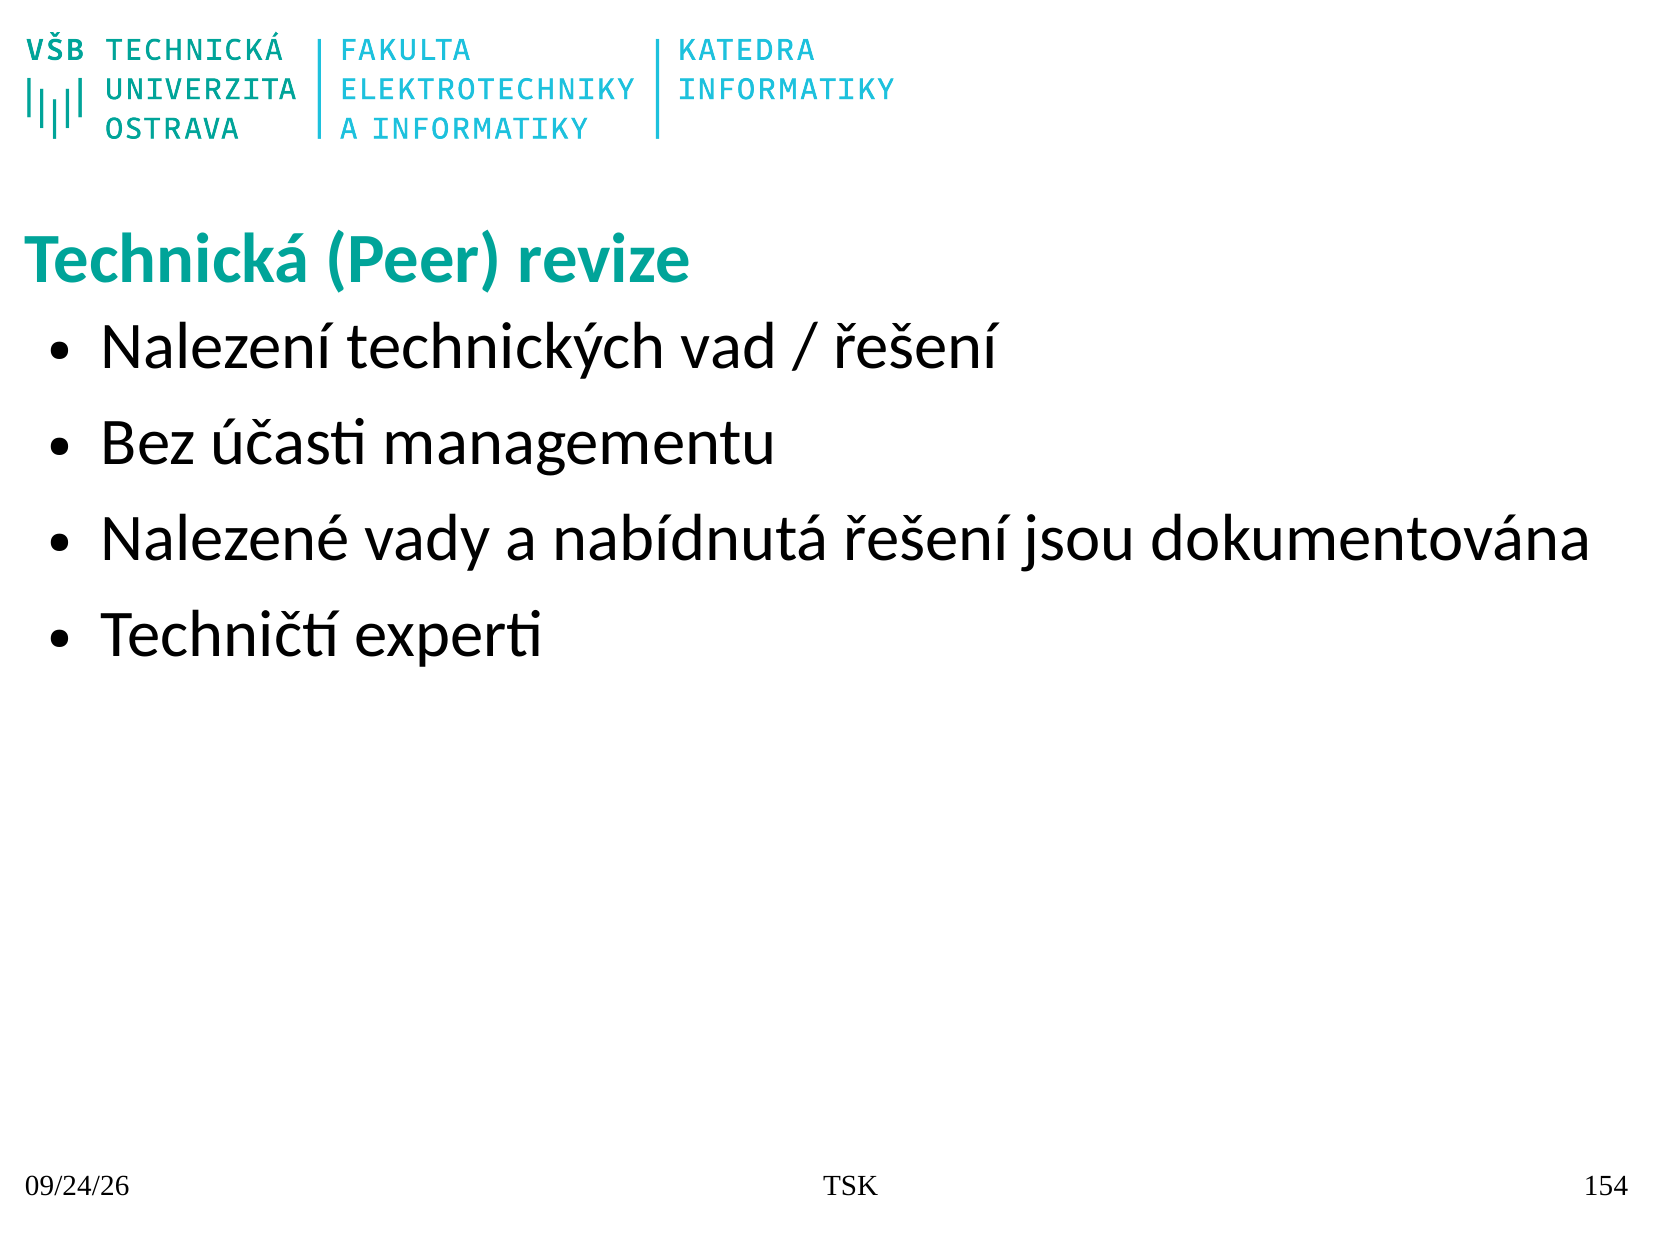

# Technická (Peer) revize
Nalezení technických vad / řešení
Bez účasti managementu
Nalezené vady a nabídnutá řešení jsou dokumentována
Techničtí experti
TSK
154